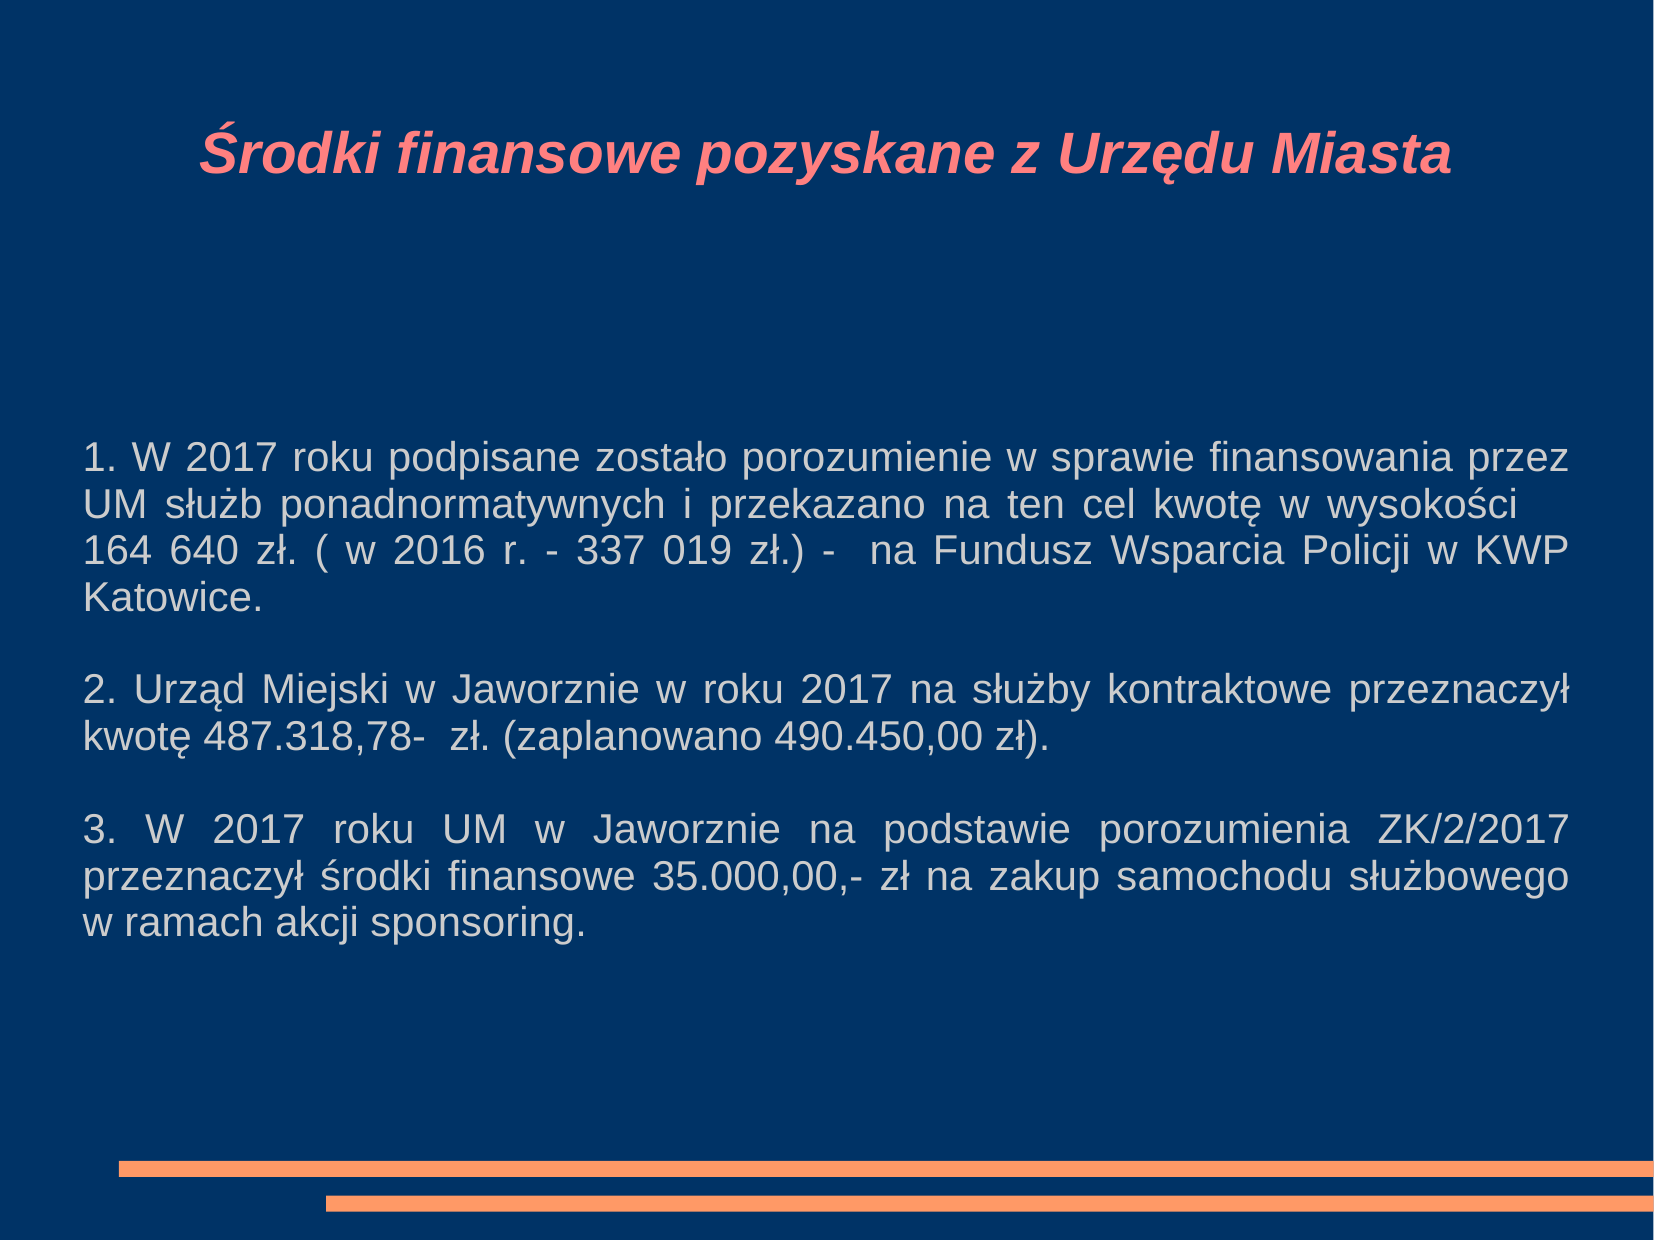

# Środki finansowe pozyskane z Urzędu Miasta
1. W 2017 roku podpisane zostało porozumienie w sprawie finansowania przez UM służb ponadnormatywnych i przekazano na ten cel kwotę w wysokości 164 640 zł. ( w 2016 r. - 337 019 zł.) - na Fundusz Wsparcia Policji w KWP Katowice.
2. Urząd Miejski w Jaworznie w roku 2017 na służby kontraktowe przeznaczył kwotę 487.318,78- zł. (zaplanowano 490.450,00 zł).
3. W 2017 roku UM w Jaworznie na podstawie porozumienia ZK/2/2017 przeznaczył środki finansowe 35.000,00,- zł na zakup samochodu służbowego w ramach akcji sponsoring.